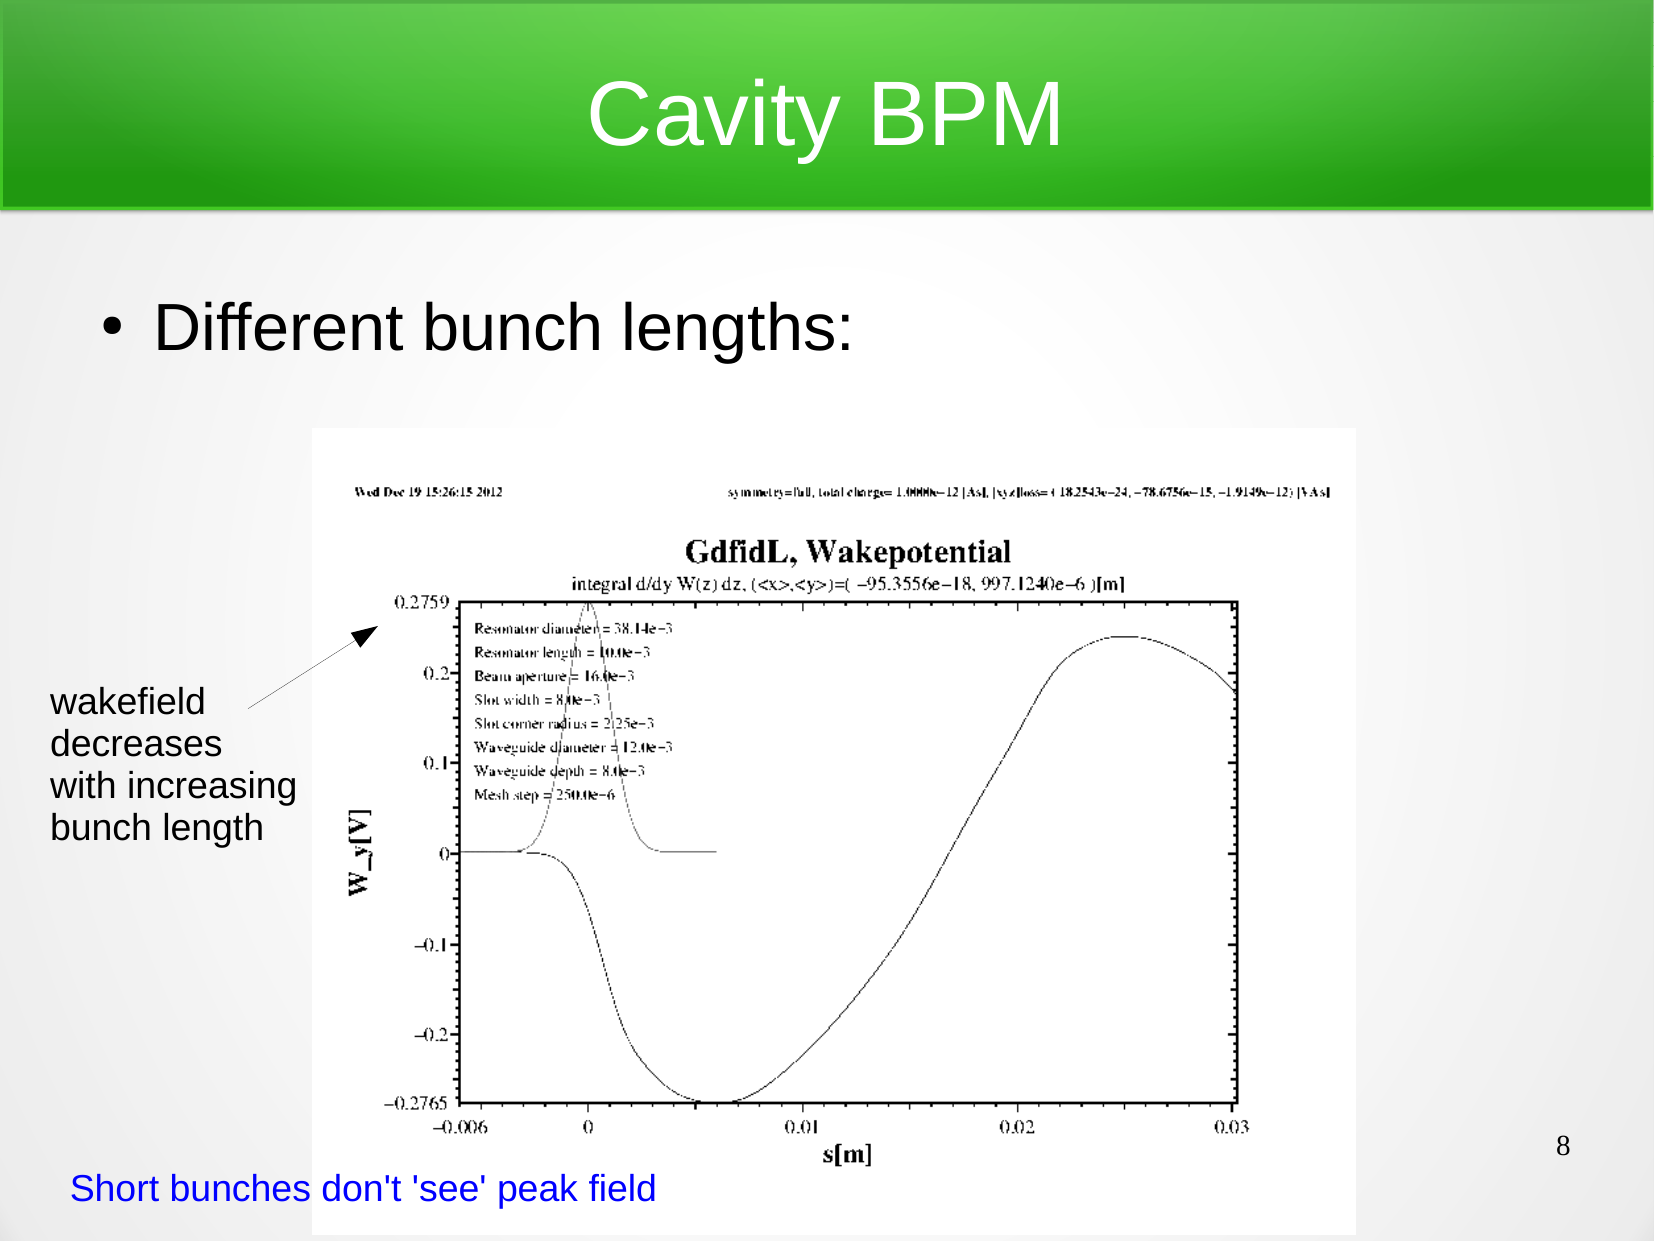

# Cavity BPM
Different bunch lengths:
wakefield decreases with increasing bunch length
8
Short bunches don't 'see' peak field